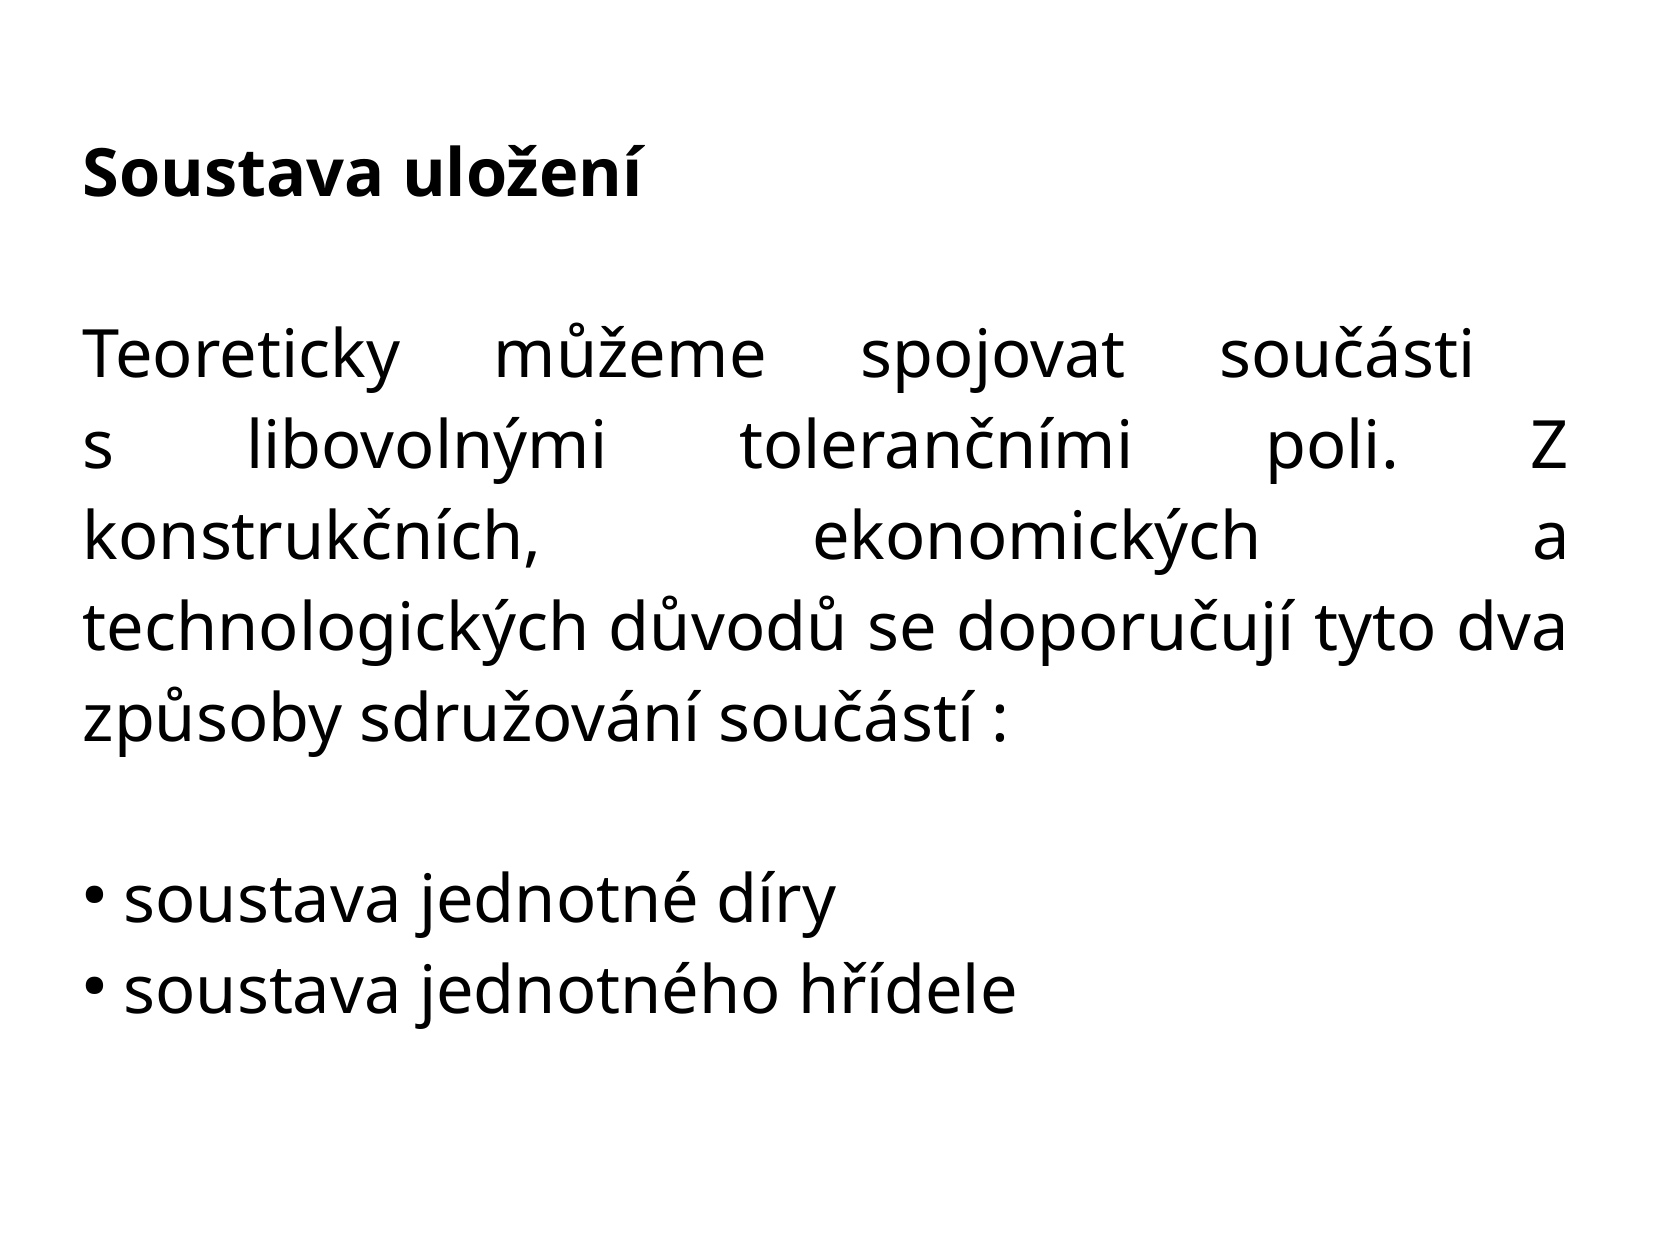

# Soustava uložení
Teoreticky můžeme spojovat součásti
s libovolnými tolerančními poli. Z konstrukčních, ekonomických a technologických důvodů se doporučují tyto dva způsoby sdružování součástí :
 soustava jednotné díry
 soustava jednotného hřídele